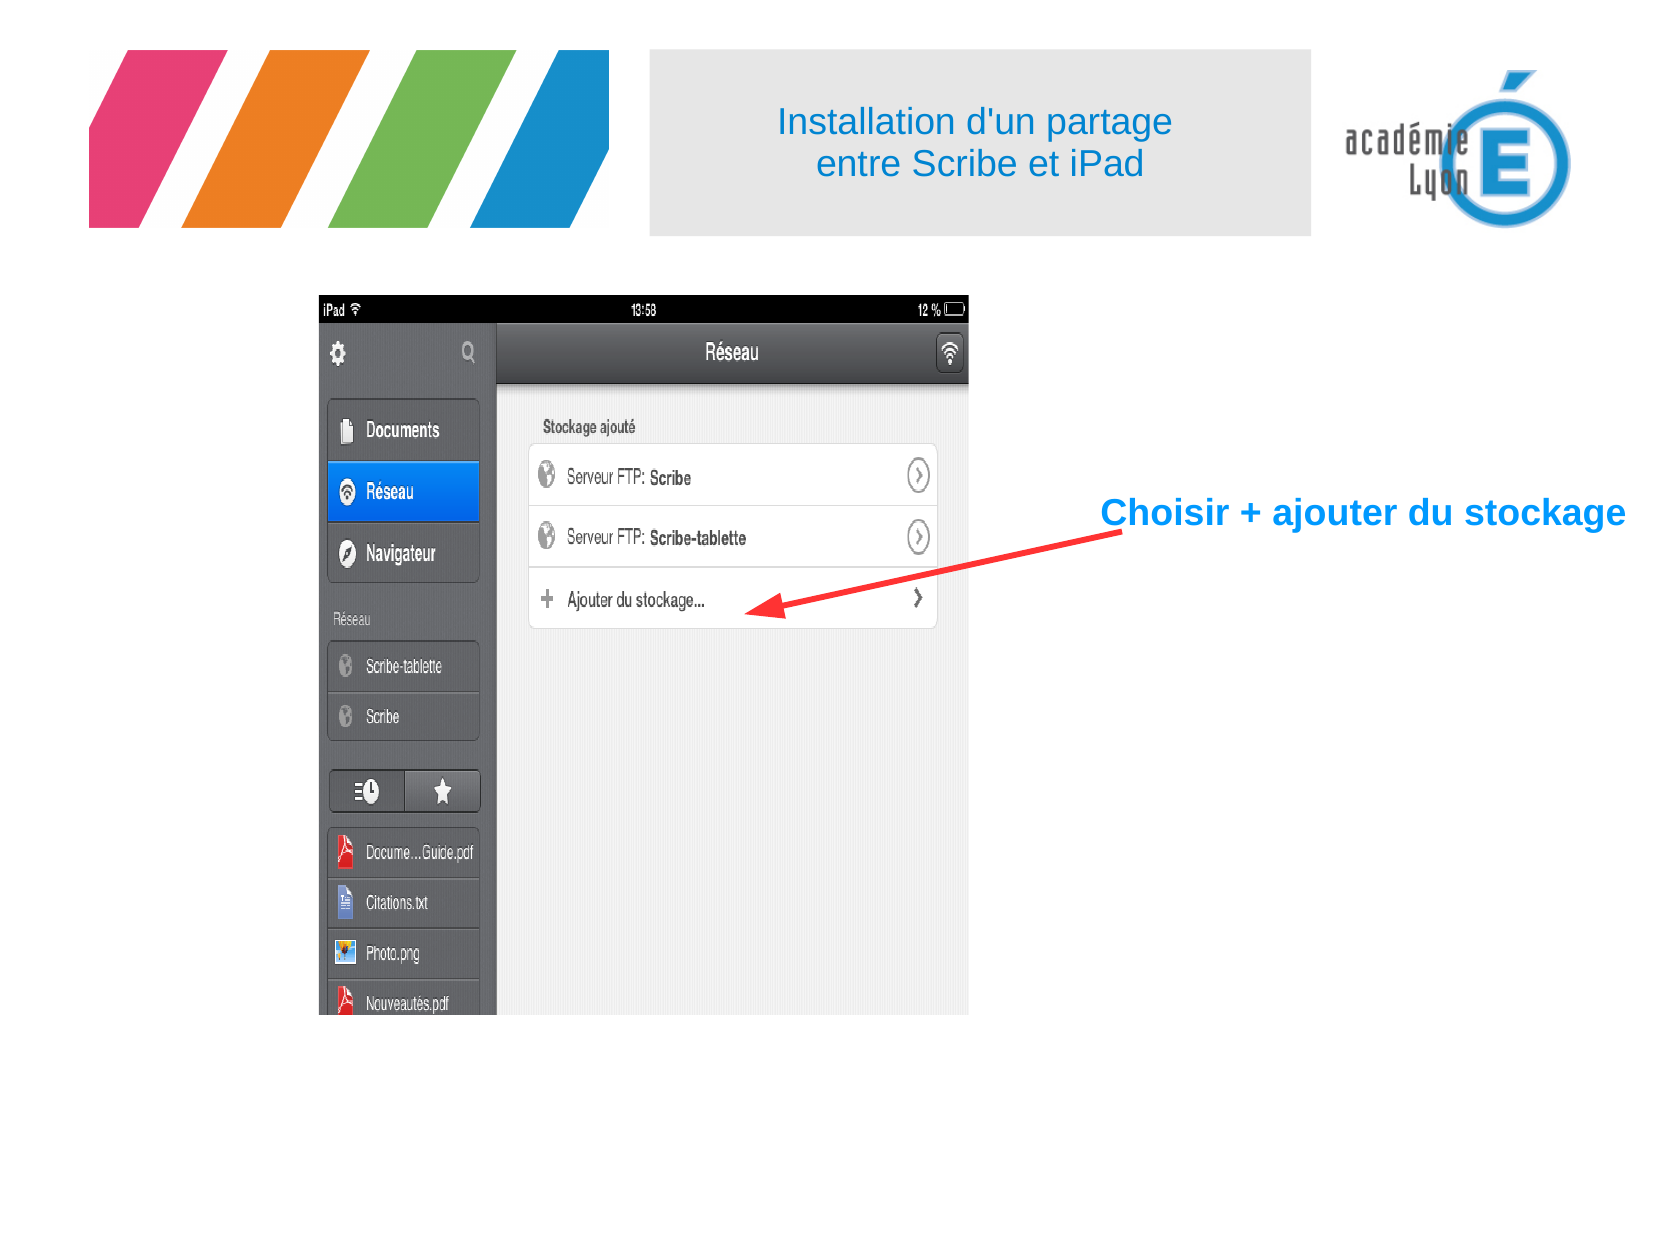

# Installation d'un partage entre Scribe et iPad
Choisir + ajouter du stockage